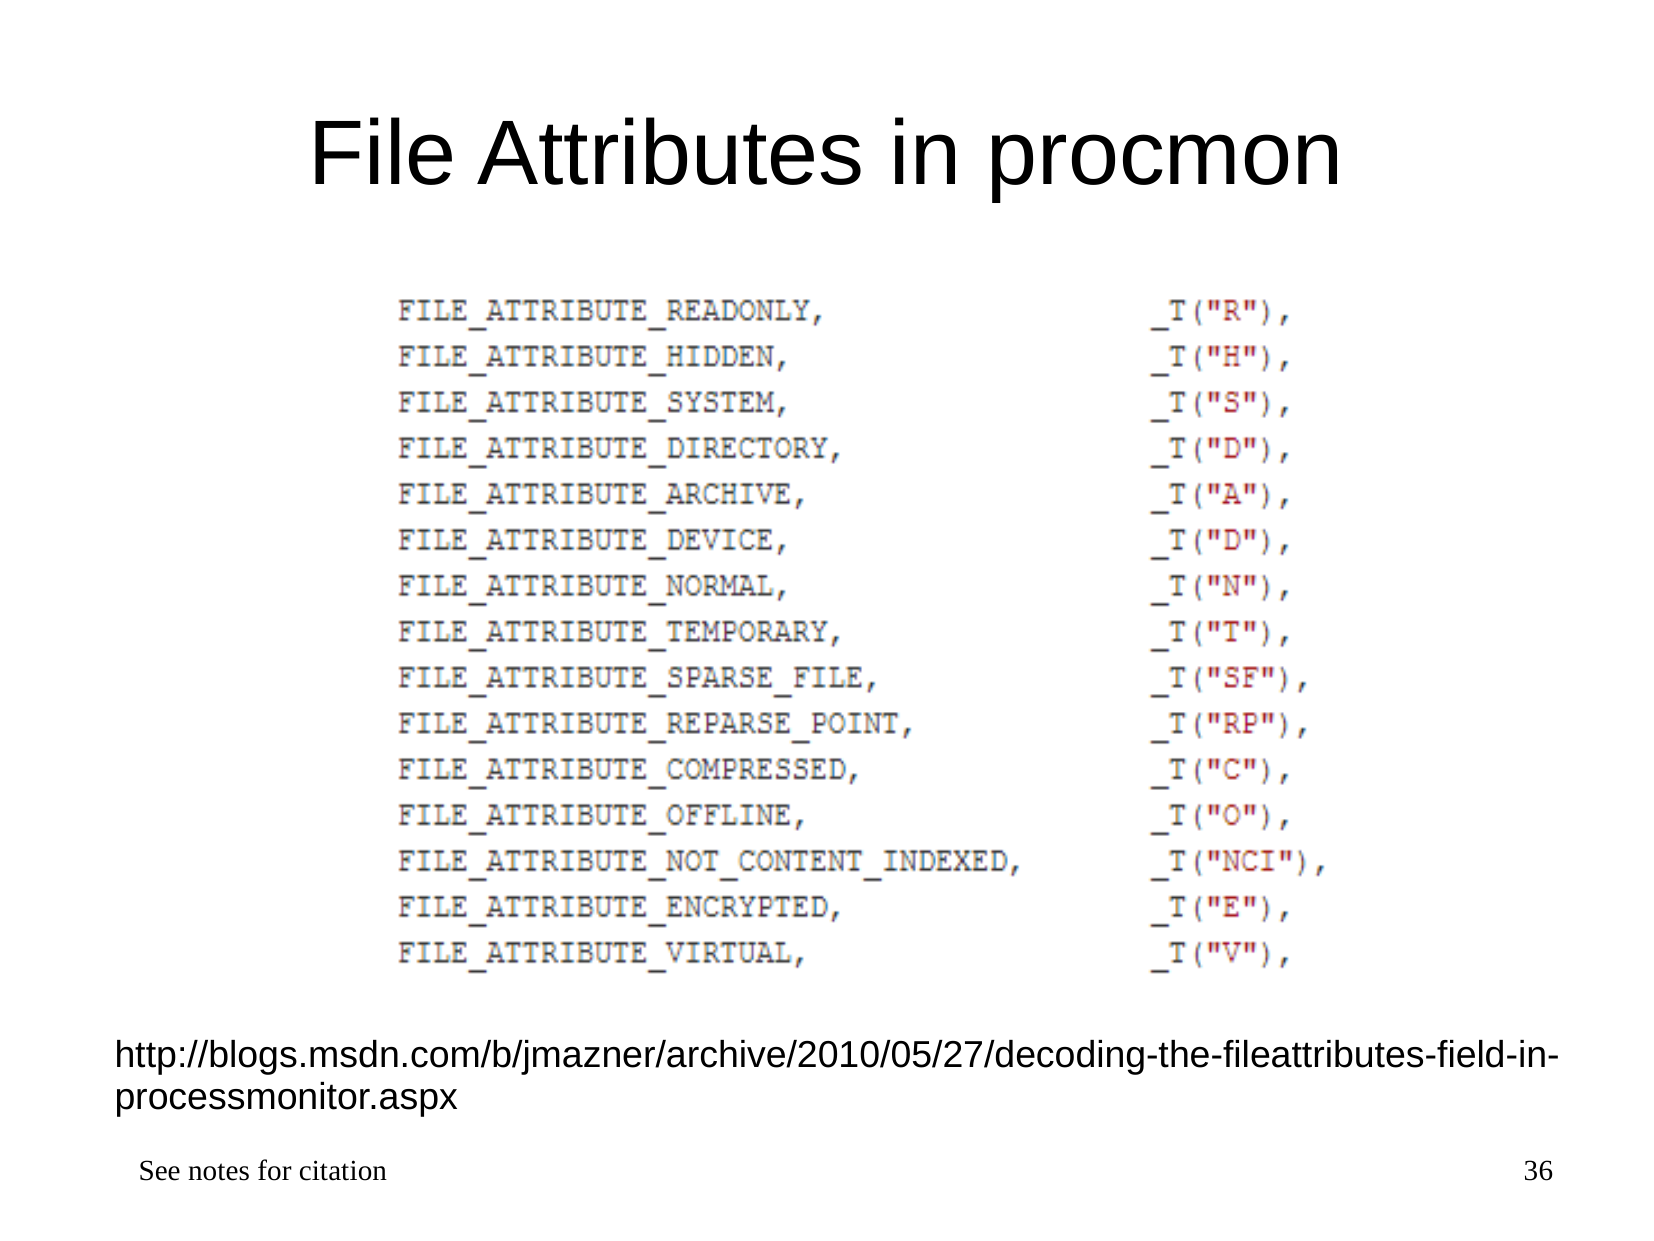

# File Attributes in procmon
http://blogs.msdn.com/b/jmazner/archive/2010/05/27/decoding-the-fileattributes-field-in-processmonitor.aspx
See notes for citation
36